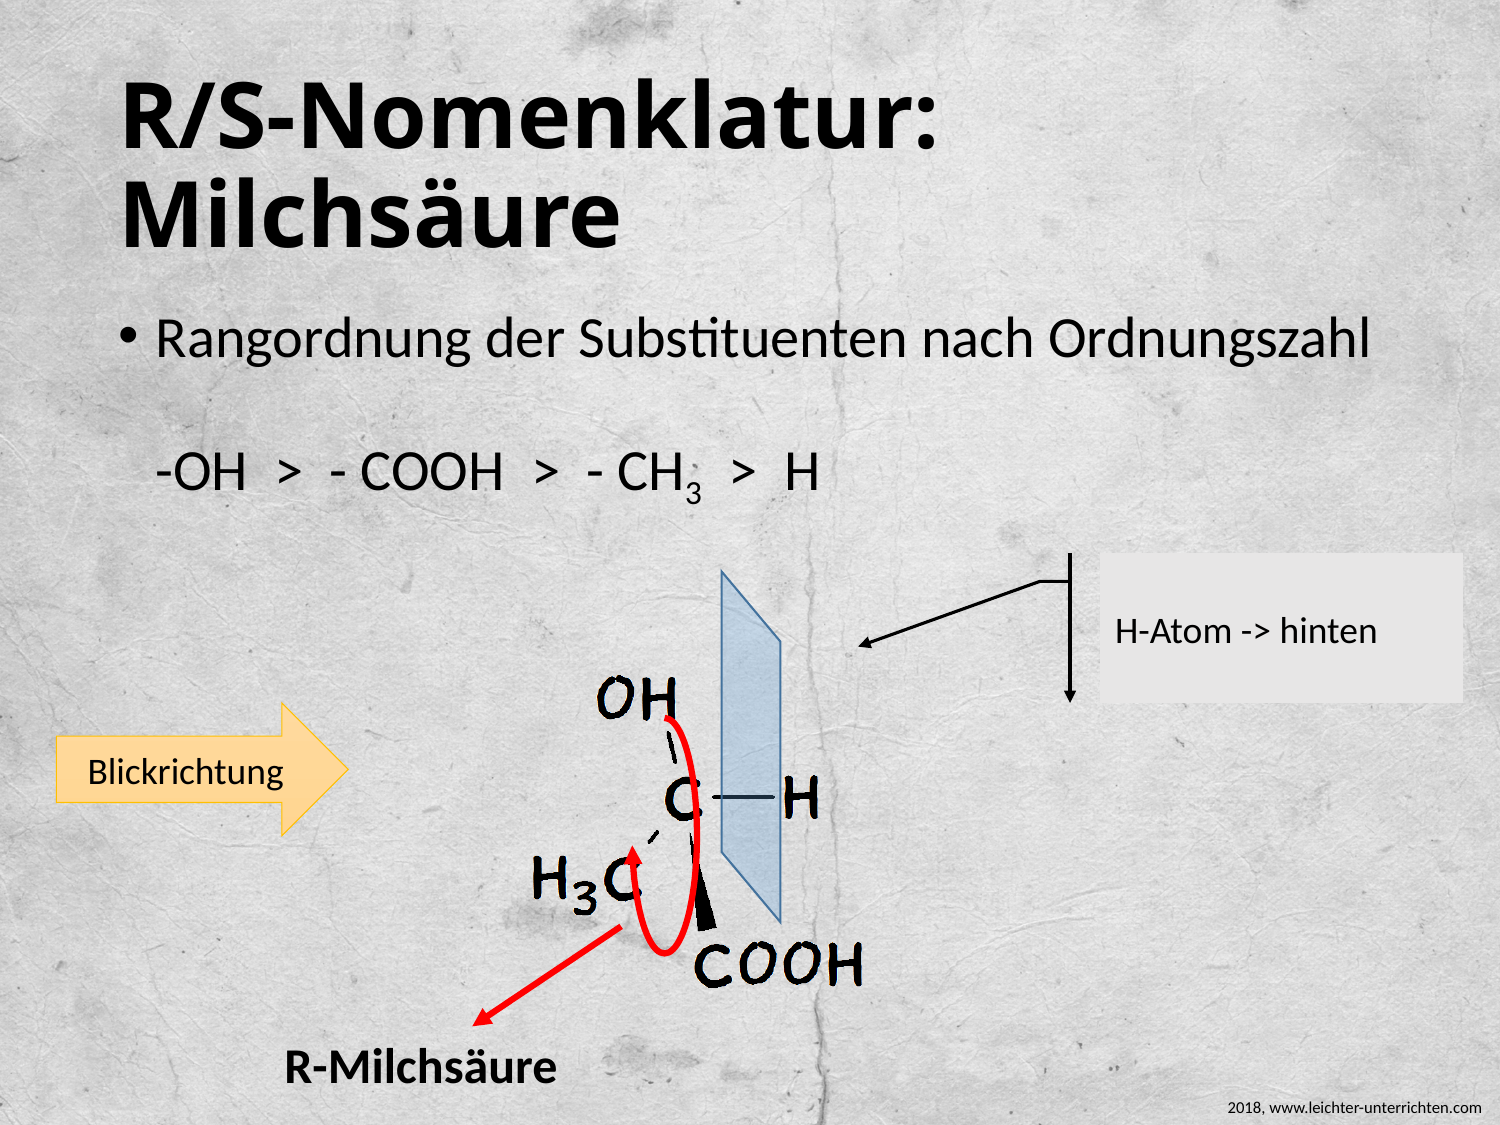

# R/S-Nomenklatur: Milchsäure
Rangordnung der Substituenten nach Ordnungszahl
-OH > - COOH > - CH3 > H
H-Atom -> hinten
Blickrichtung
R-Milchsäure